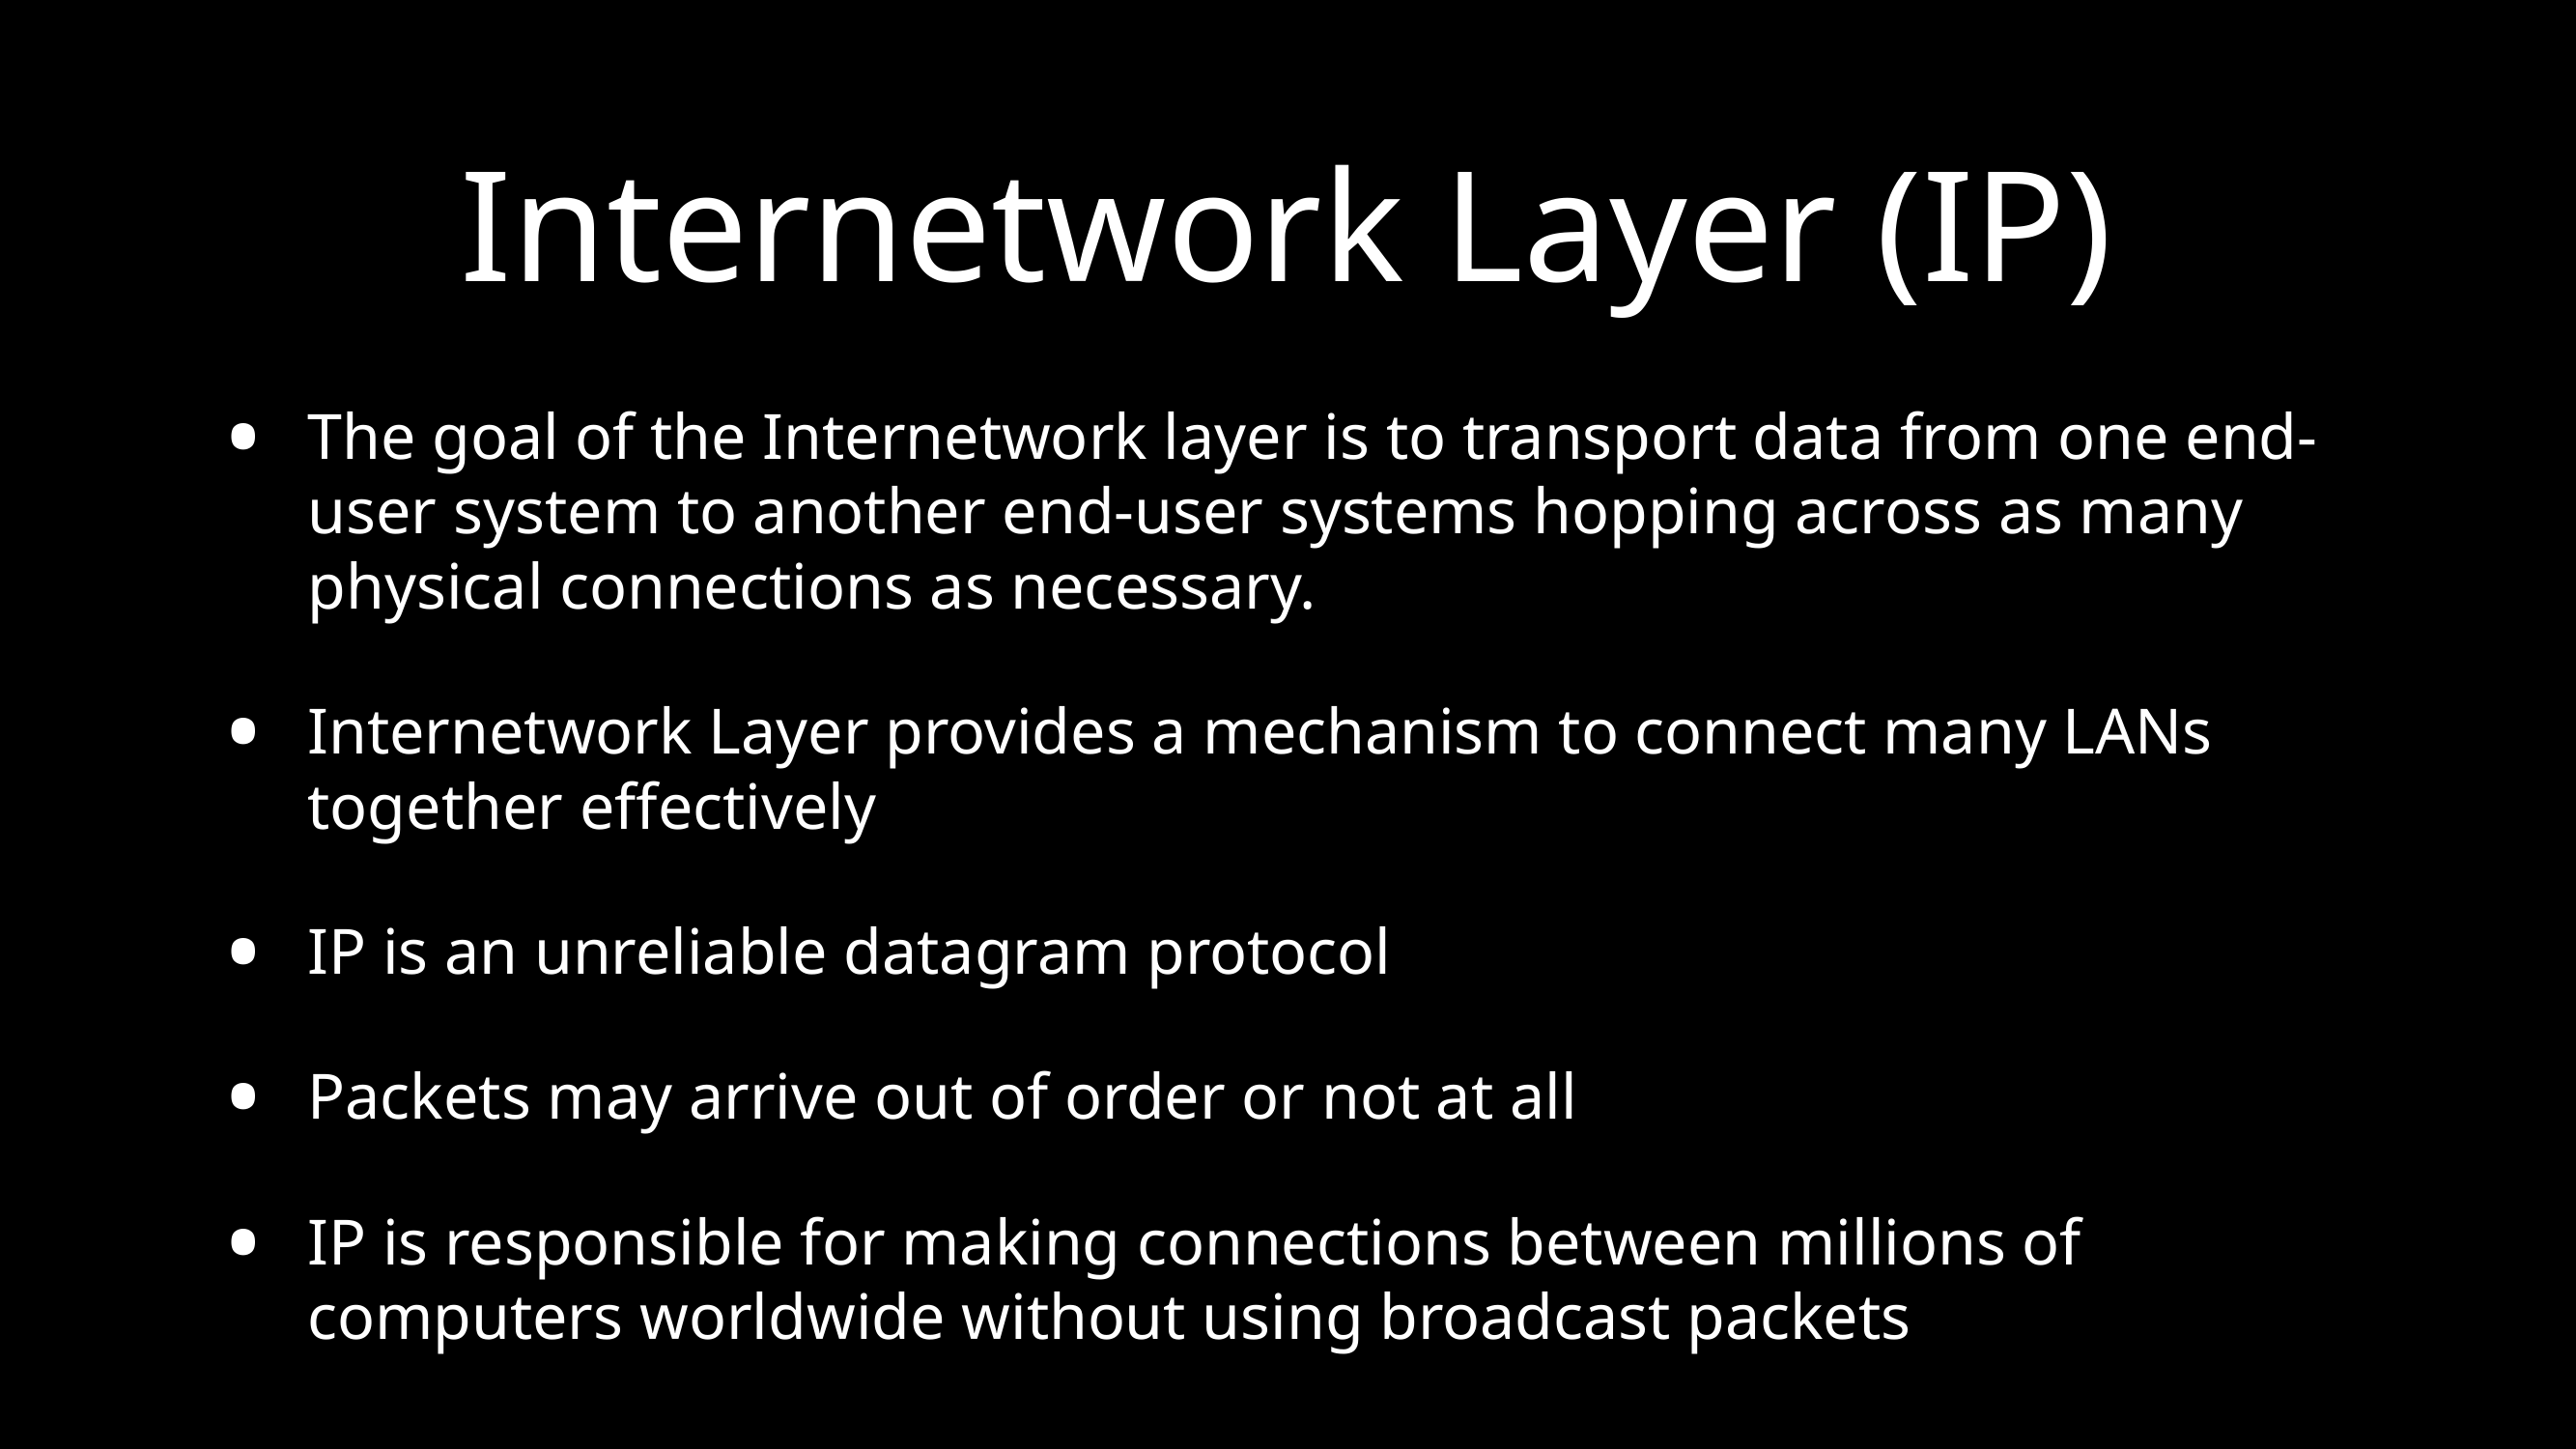

# Internetwork Layer (IP)
The goal of the Internetwork layer is to transport data from one end-user system to another end-user systems hopping across as many physical connections as necessary.
Internetwork Layer provides a mechanism to connect many LANs together effectively
IP is an unreliable datagram protocol
Packets may arrive out of order or not at all
IP is responsible for making connections between millions of computers worldwide without using broadcast packets